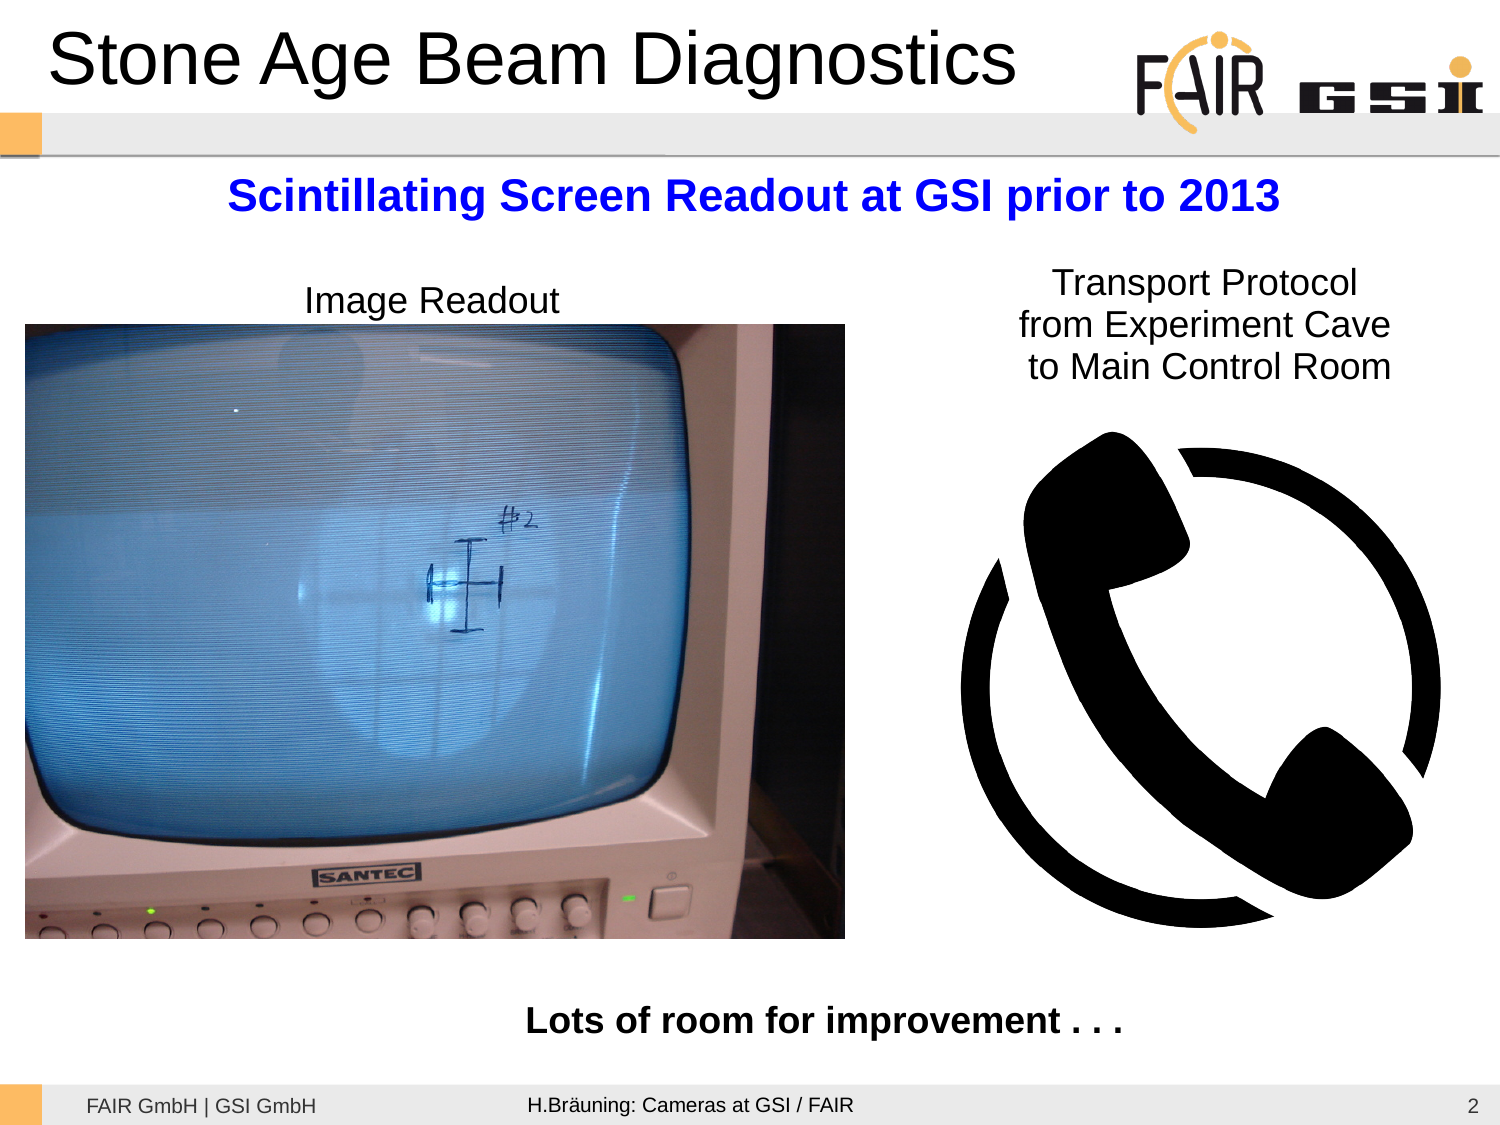

# Stone Age Beam Diagnostics
Scintillating Screen Readout at GSI prior to 2013
Transport Protocol
from Experiment Cave
to Main Control Room
Image Readout
Lots of room for improvement . . .
2
Harald Bräuning / GSI